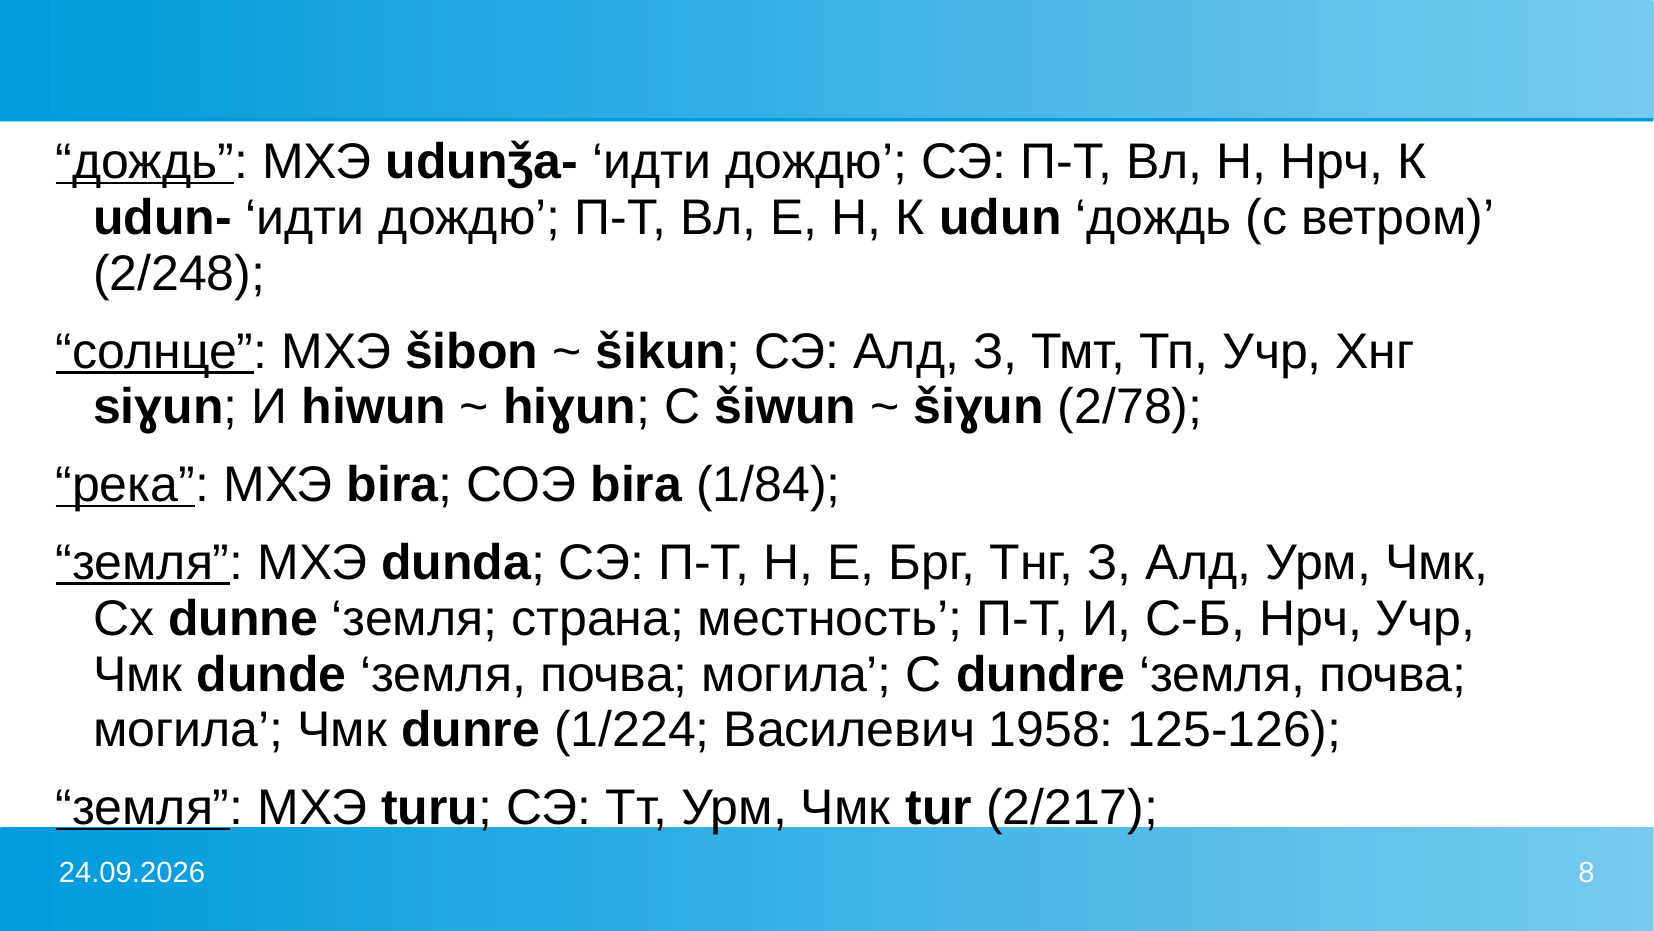

#
“дождь”: МХЭ udunǯa- ‘идти дождю’; СЭ: П-Т, Вл, Н, Нрч, К udun- ‘идти дождю’; П-Т, Вл, Е, Н, К udun ‘дождь (с ветром)’ (2/248);
“солнце”: МХЭ šibon ~ šikun; СЭ: Алд, З, Тмт, Тп, Учр, Хнг siɣun; И hiwun ~ hiɣun; С šiwun ~ šiɣun (2/78);
“река”: МХЭ bira; СОЭ bira (1/84);
“земля”: МХЭ dunda; СЭ: П-Т, Н, Е, Брг, Тнг, З, Алд, Урм, Чмк, Сх dunne ‘земля; страна; местность’; П-Т, И, С-Б, Нрч, Учр, Чмк dunde ‘земля, почва; могила’; С dundre ‘земля, почва; могила’; Чмк dunre (1/224; Василевич 1958: 125-126);
“земля”: МХЭ turu; СЭ: Тт, Урм, Чмк tur (2/217);
8